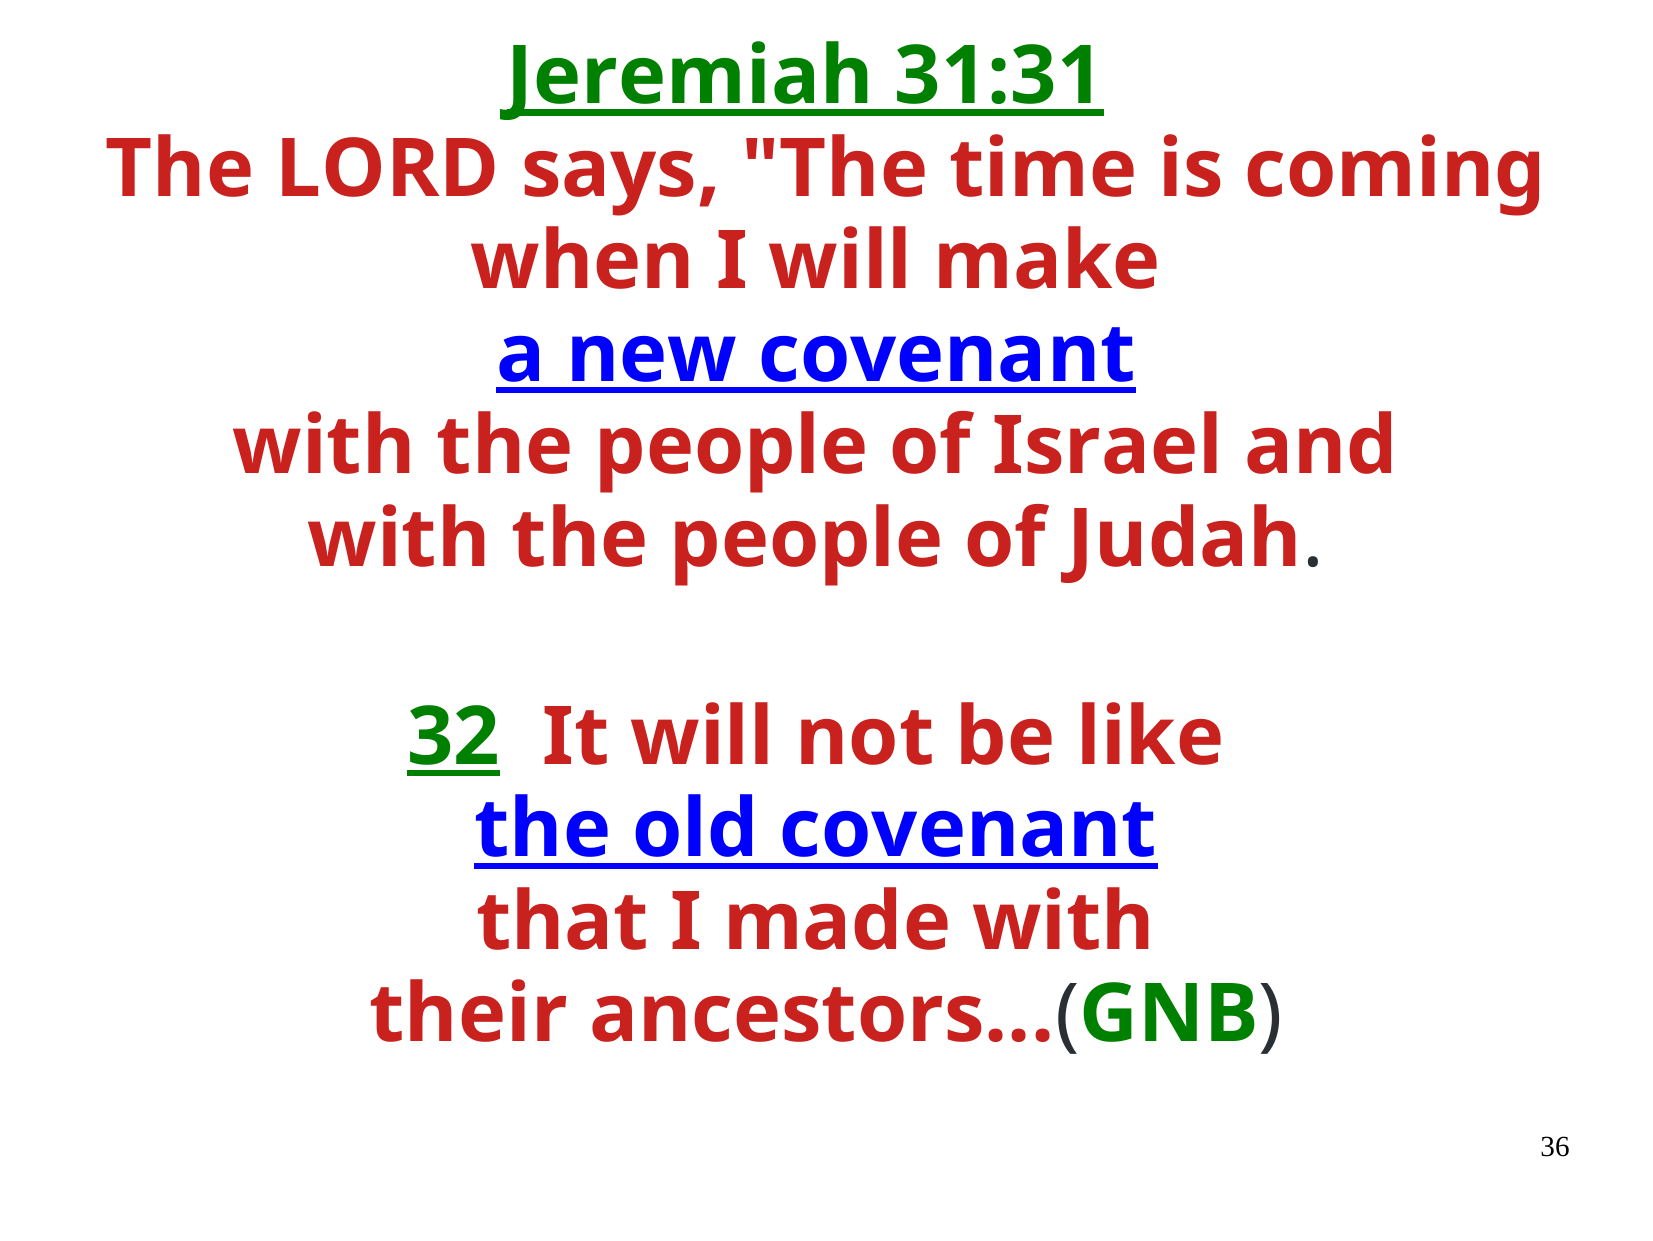

Jeremiah 31:31
The LORD says, "The time is coming when I will make
a new covenant
with the people of Israel and
with the people of Judah.
32 It will not be like
the old covenant
that I made with
their ancestors...(GNB)
36